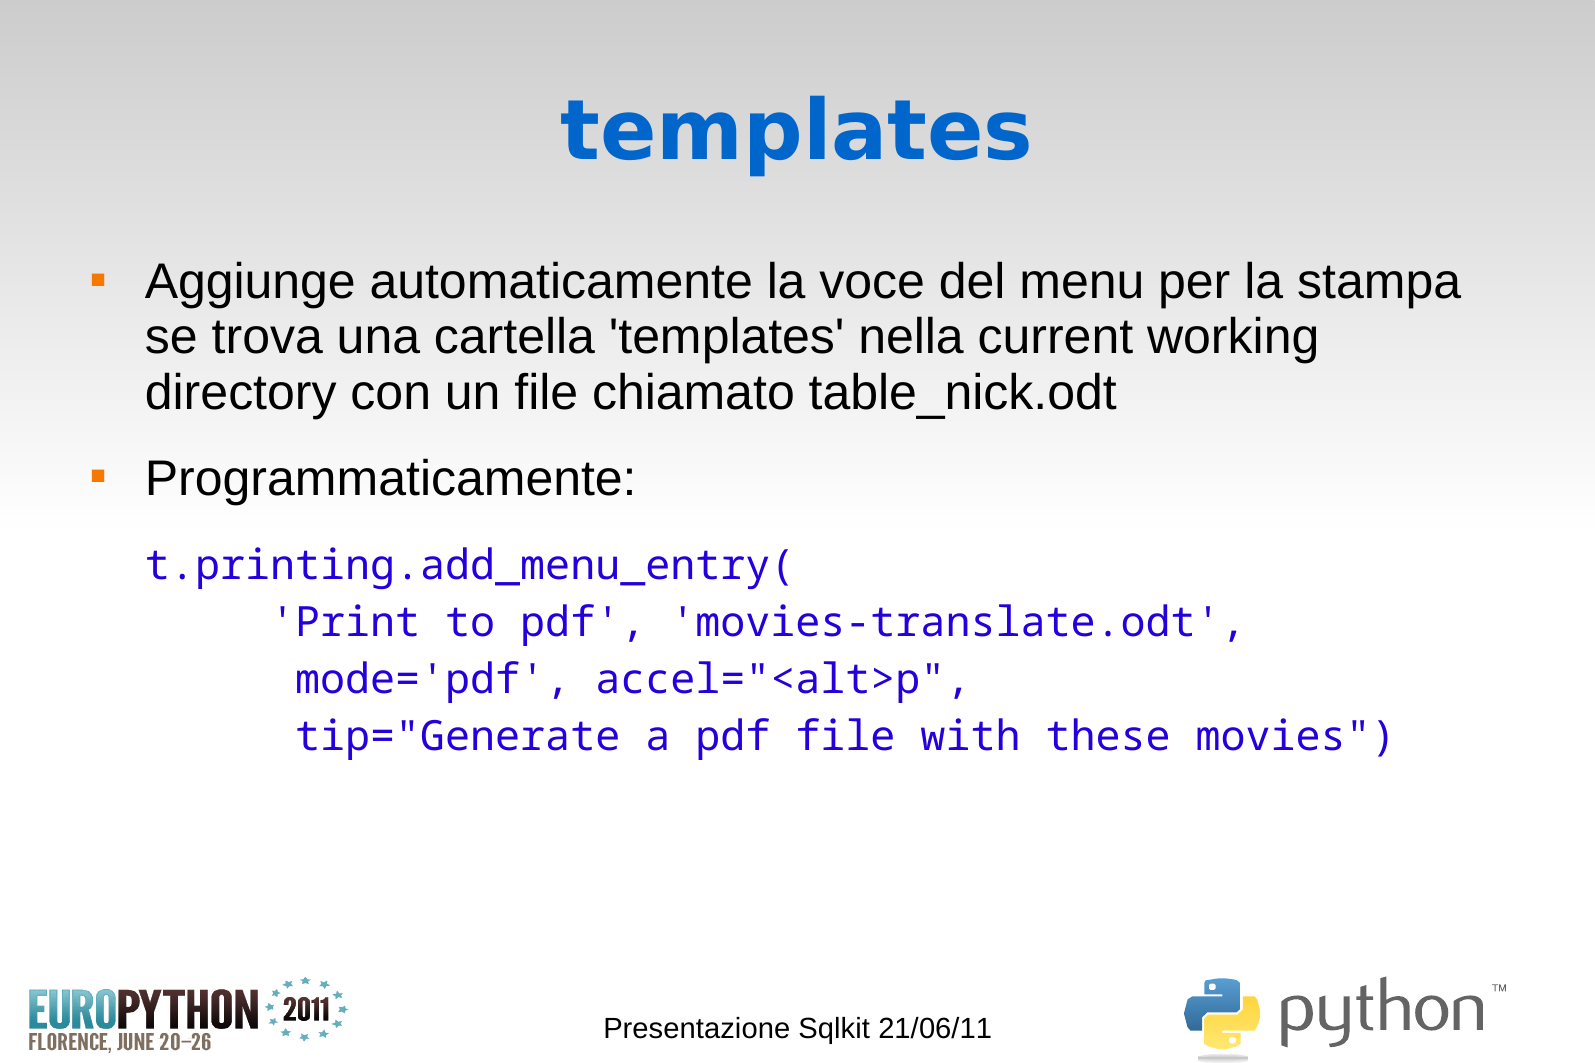

# templates
Aggiunge automaticamente la voce del menu per la stampa se trova una cartella 'templates' nella current working directory con un file chiamato table_nick.odt
Programmaticamente:
t.printing.add_menu_entry(
 'Print to pdf', 'movies-translate.odt',
 mode='pdf', accel="<alt>p",
 tip="Generate a pdf file with these movies")